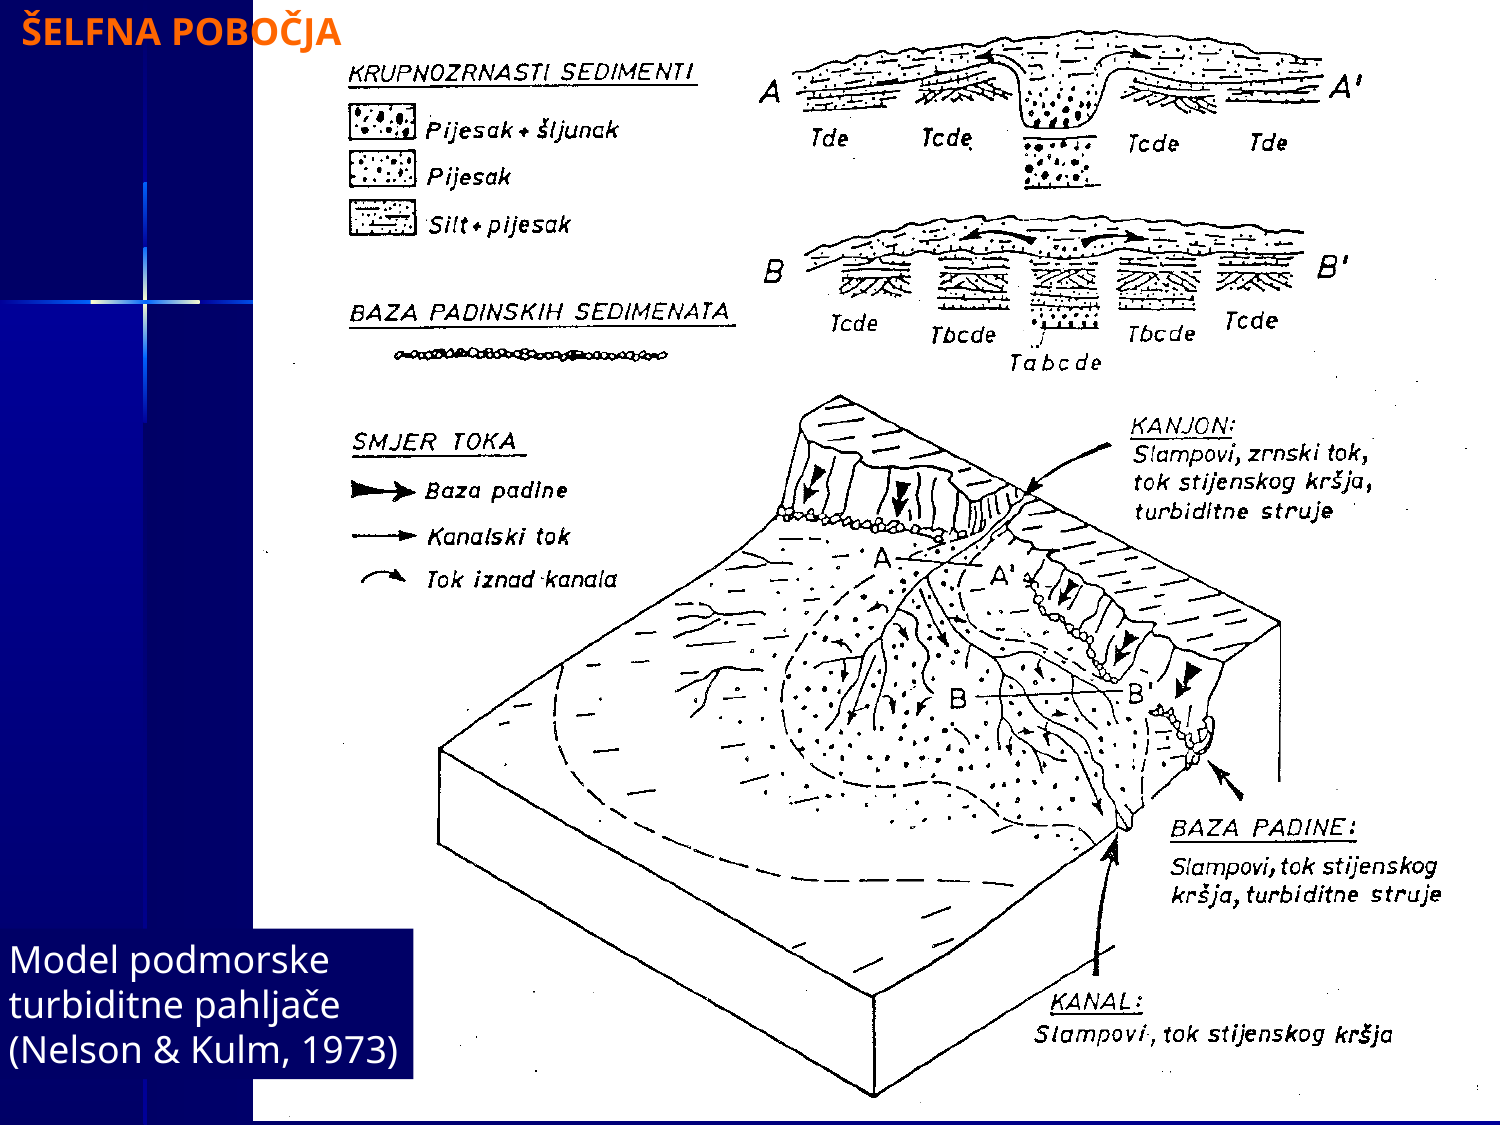

ŠELFNA POBOČJA
Model podmorske
turbiditne pahljače
(Nelson & Kulm, 1973)